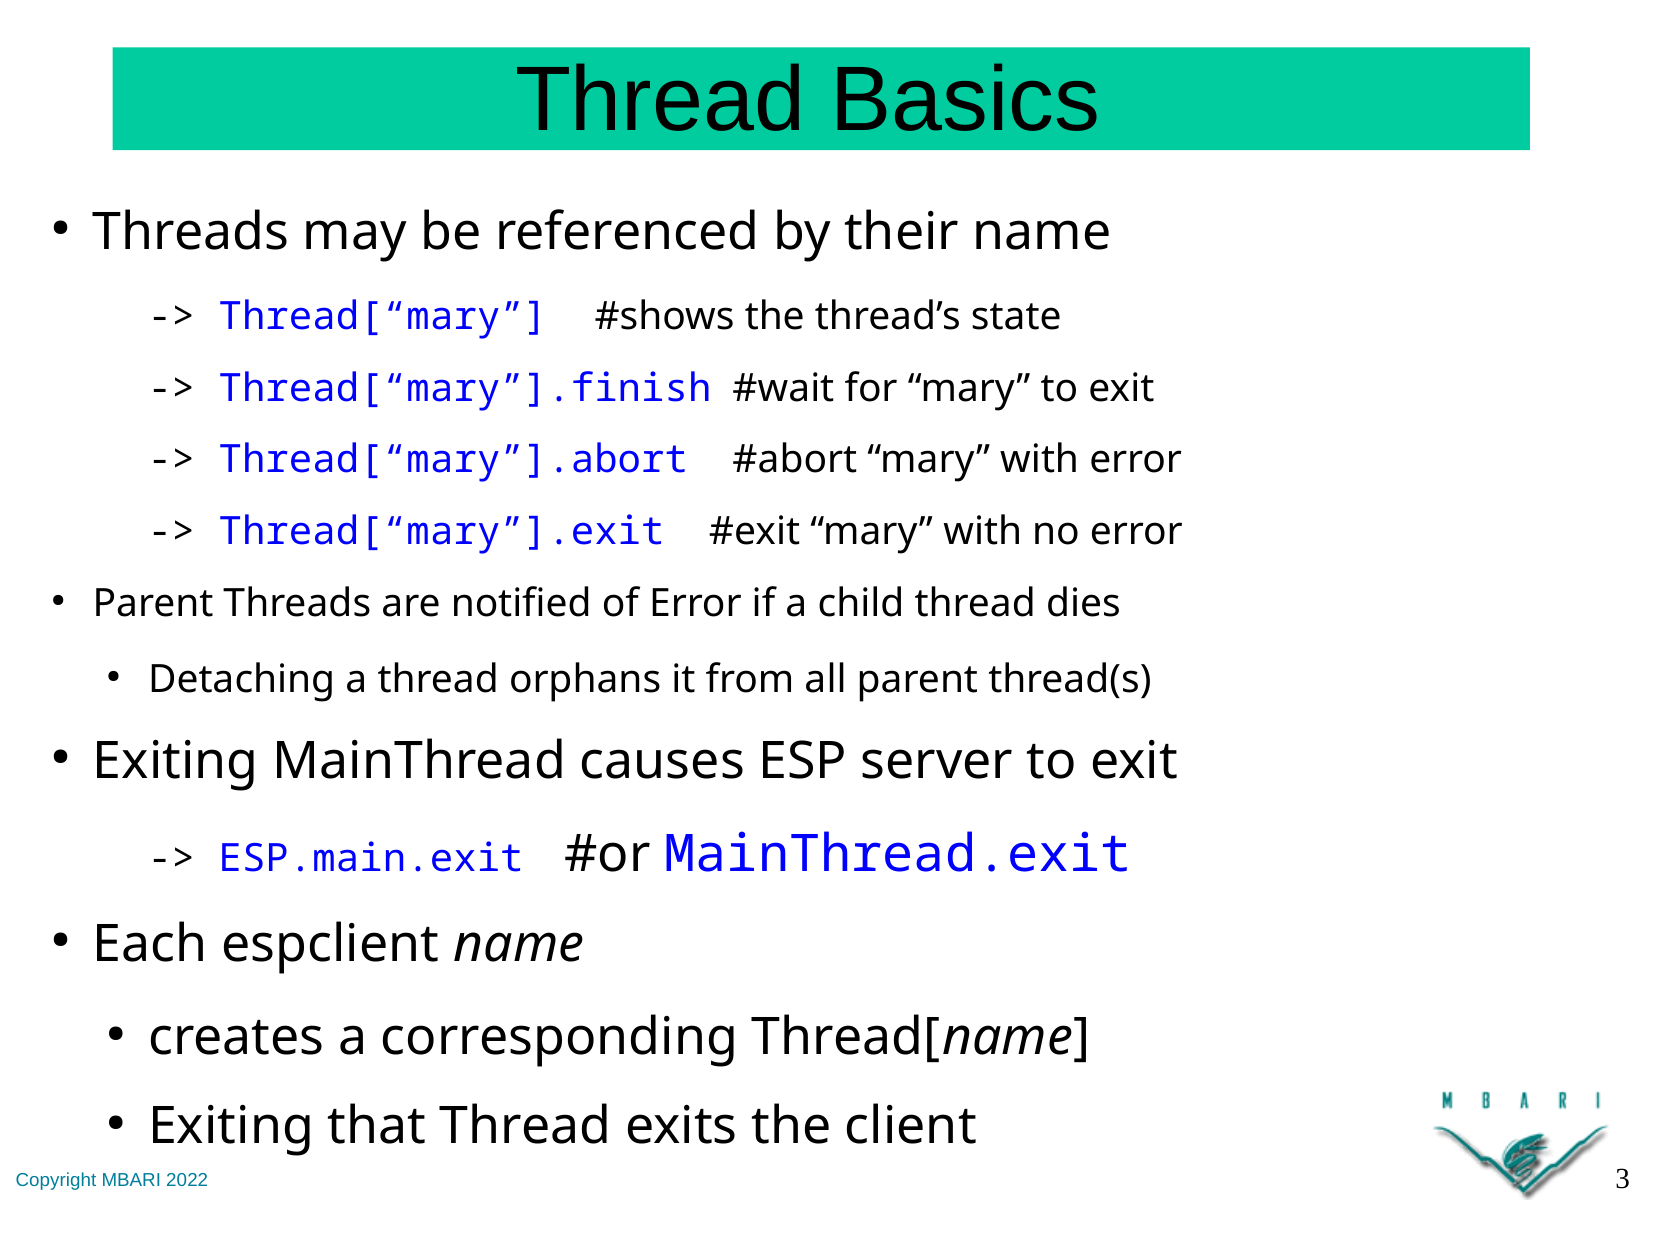

# Thread Basics
Threads may be referenced by their name
-> Thread[“mary”] #shows the thread’s state
-> Thread[“mary”].finish #wait for “mary” to exit
-> Thread[“mary”].abort #abort “mary” with error
-> Thread[“mary”].exit #exit “mary” with no error
Parent Threads are notified of Error if a child thread dies
Detaching a thread orphans it from all parent thread(s)
Exiting MainThread causes ESP server to exit
-> ESP.main.exit #or MainThread.exit
Each espclient name
creates a corresponding Thread[name]
Exiting that Thread exits the client